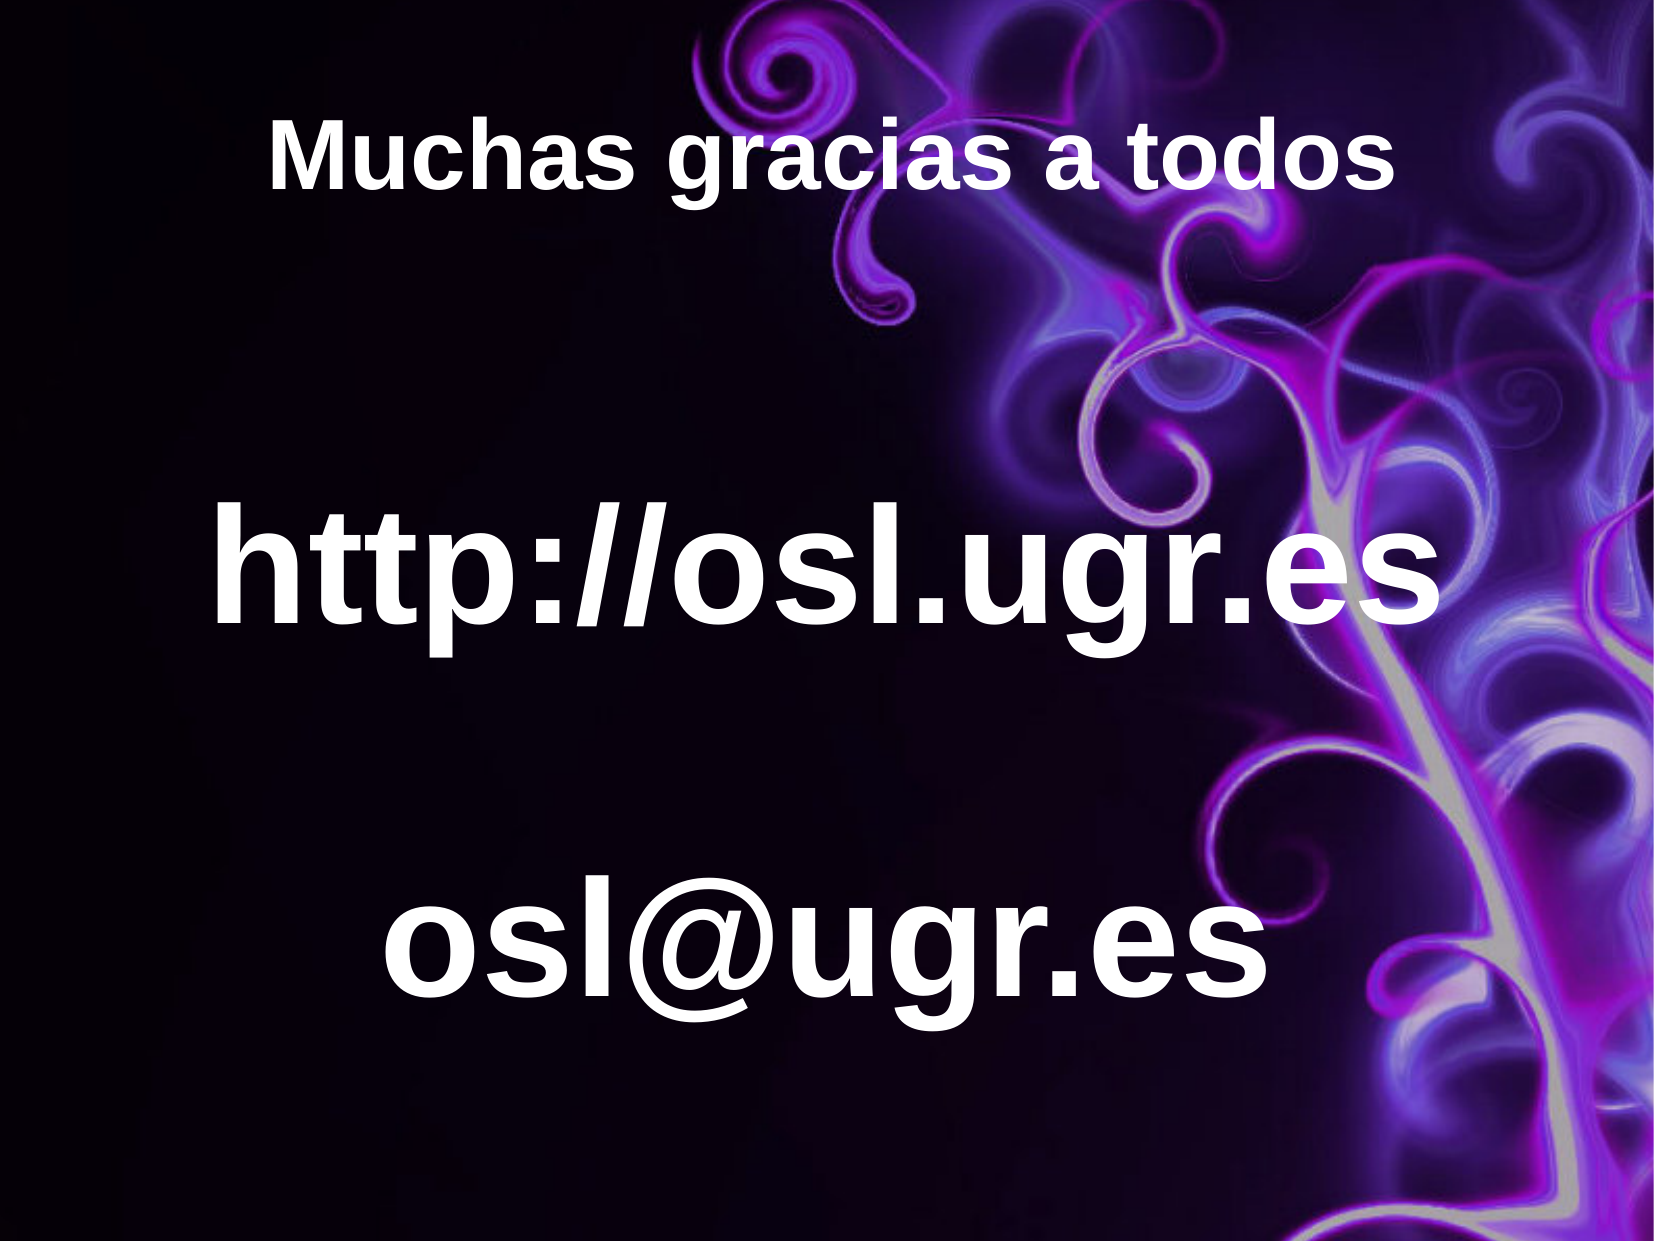

Muchas gracias a todos
# http://osl.ugr.es
osl@ugr.es